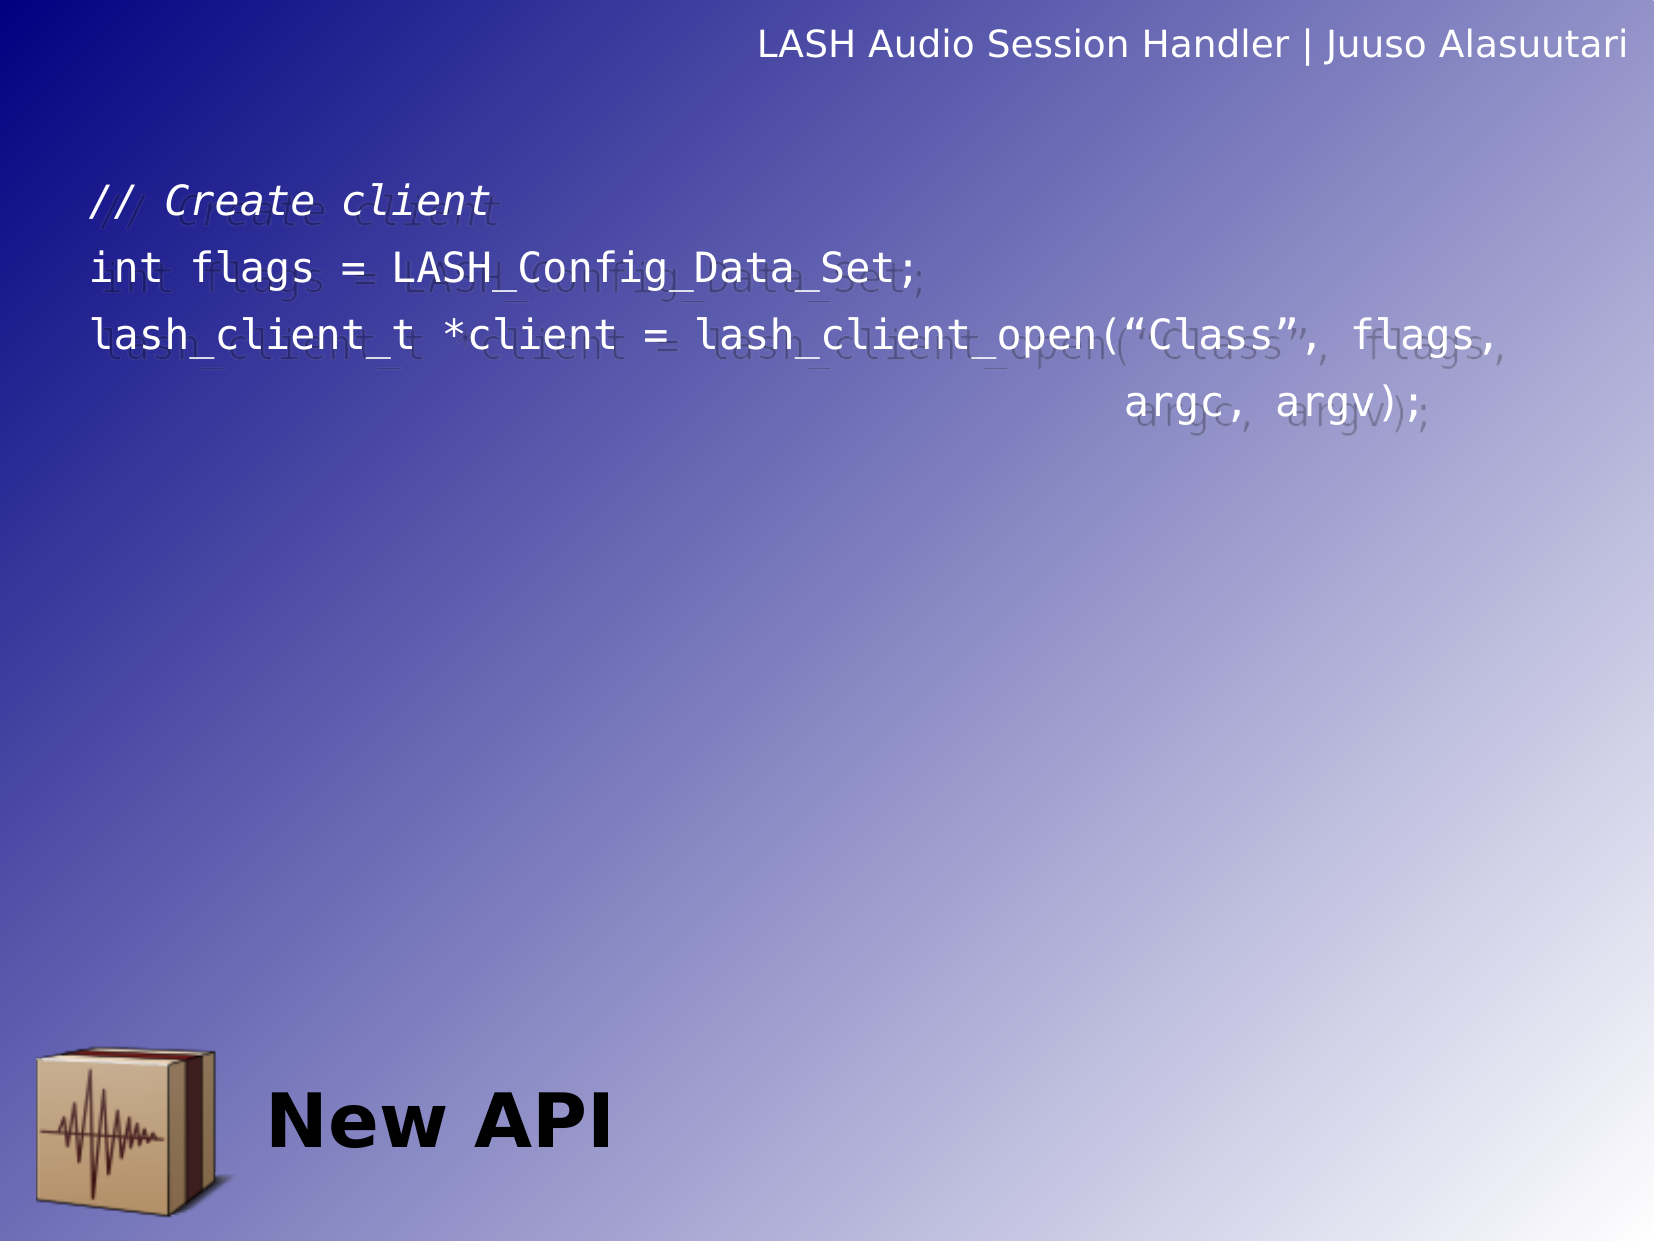

// Create client
int flags = LASH_Config_Data_Set;
lash_client_t *client = lash_client_open(“Class”, flags,
 argc, argv);
# New API